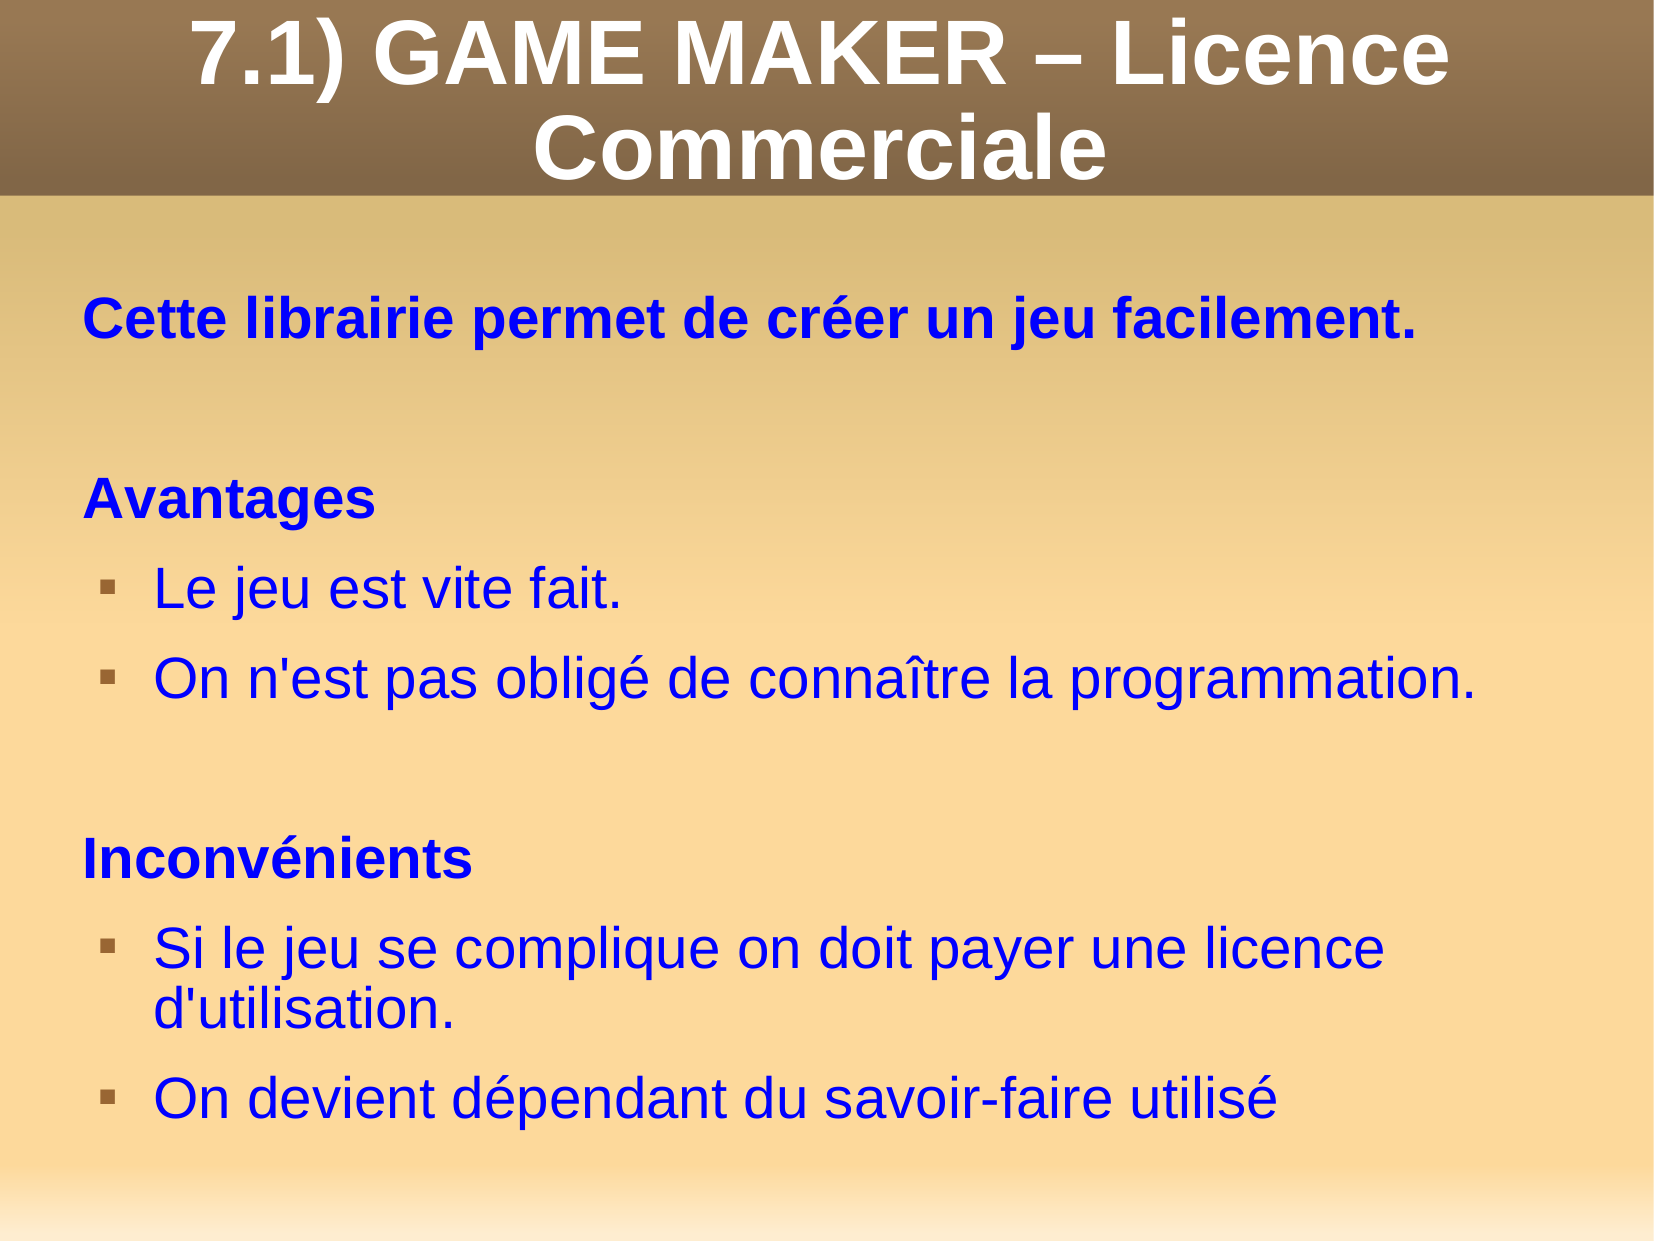

# 7.1) GAME MAKER – Licence Commerciale
Cette librairie permet de créer un jeu facilement.
Avantages
Le jeu est vite fait.
On n'est pas obligé de connaître la programmation.
Inconvénients
Si le jeu se complique on doit payer une licence d'utilisation.
On devient dépendant du savoir-faire utilisé